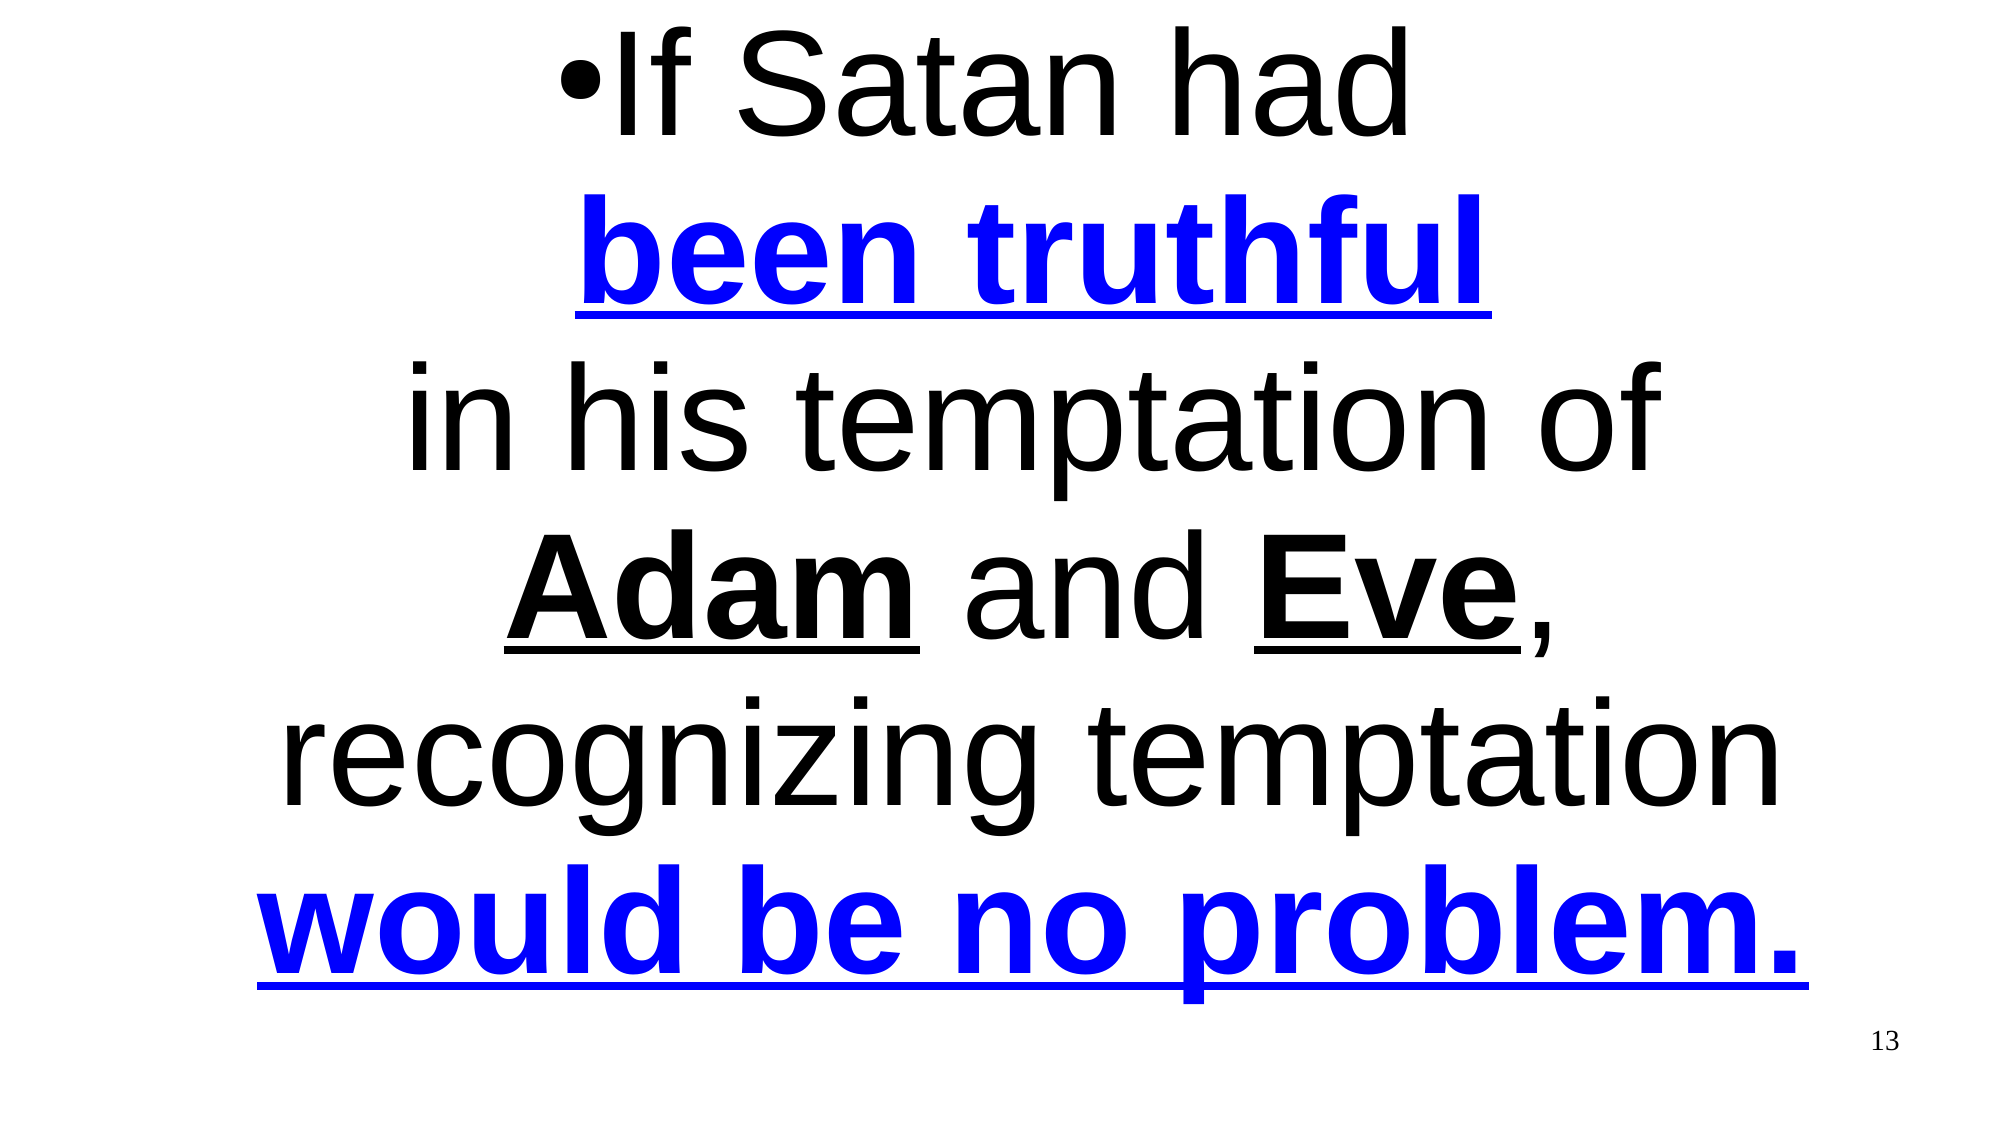

# If Satan had been truthful in his temptation of Adam and Eve, recognizing temptation would be no problem.
13